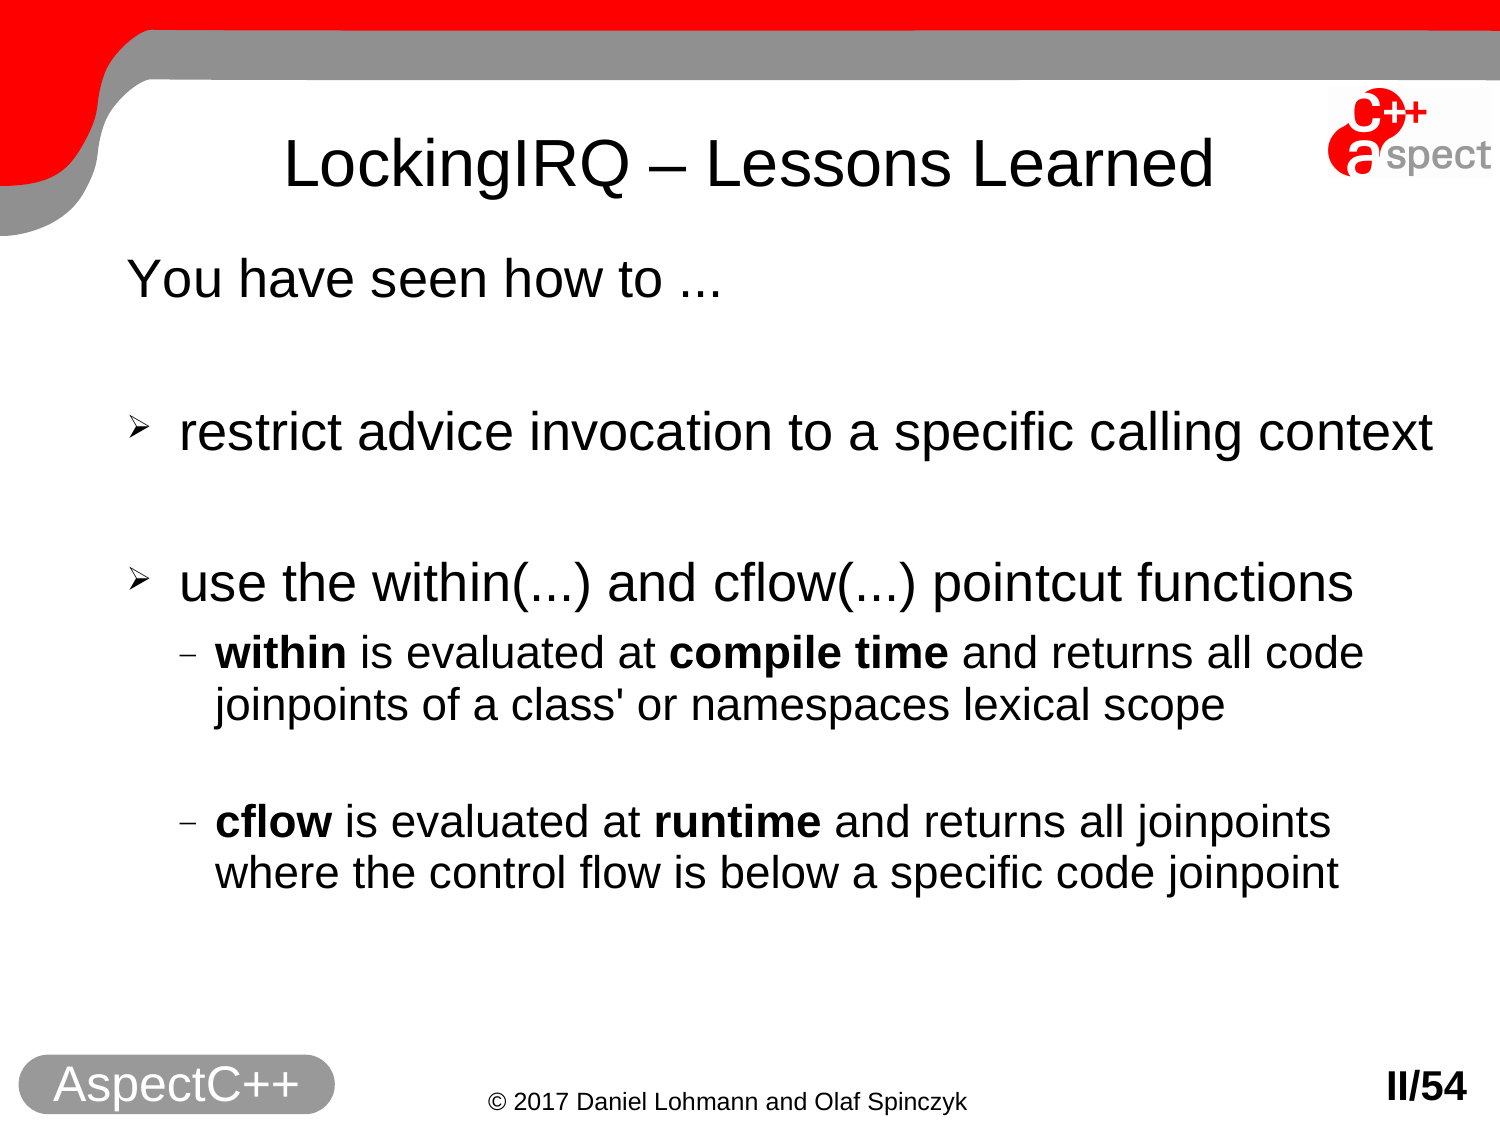

# LockingIRQ – Lessons Learned
You have seen how to ...
restrict advice invocation to a specific calling context
use the within(...) and cflow(...) pointcut functions
within is evaluated at compile time and returns all code joinpoints of a class' or namespaces lexical scope
cflow is evaluated at runtime and returns all joinpoints where the control flow is below a specific code joinpoint